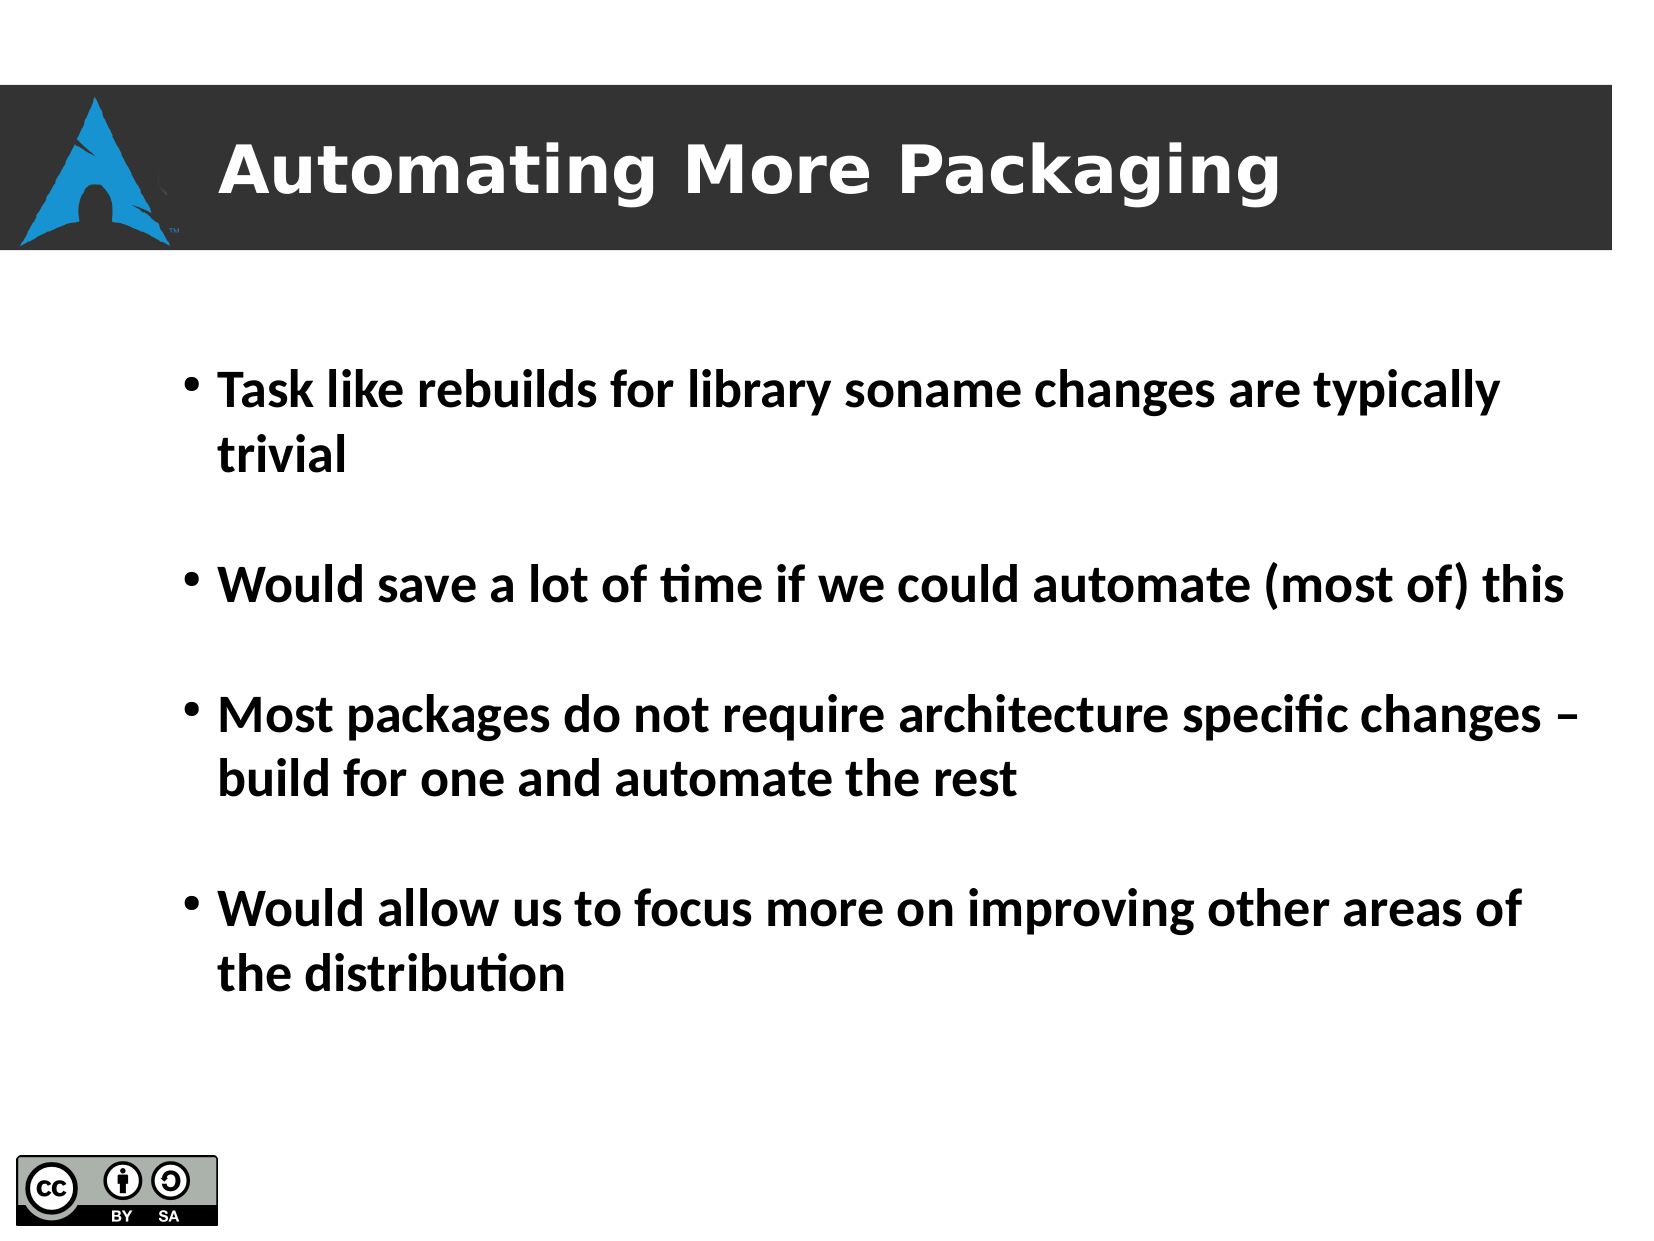

Automating More Packaging
#
Task like rebuilds for library soname changes are typically trivial
Would save a lot of time if we could automate (most of) this
Most packages do not require architecture specific changes – build for one and automate the rest
Would allow us to focus more on improving other areas of the distribution